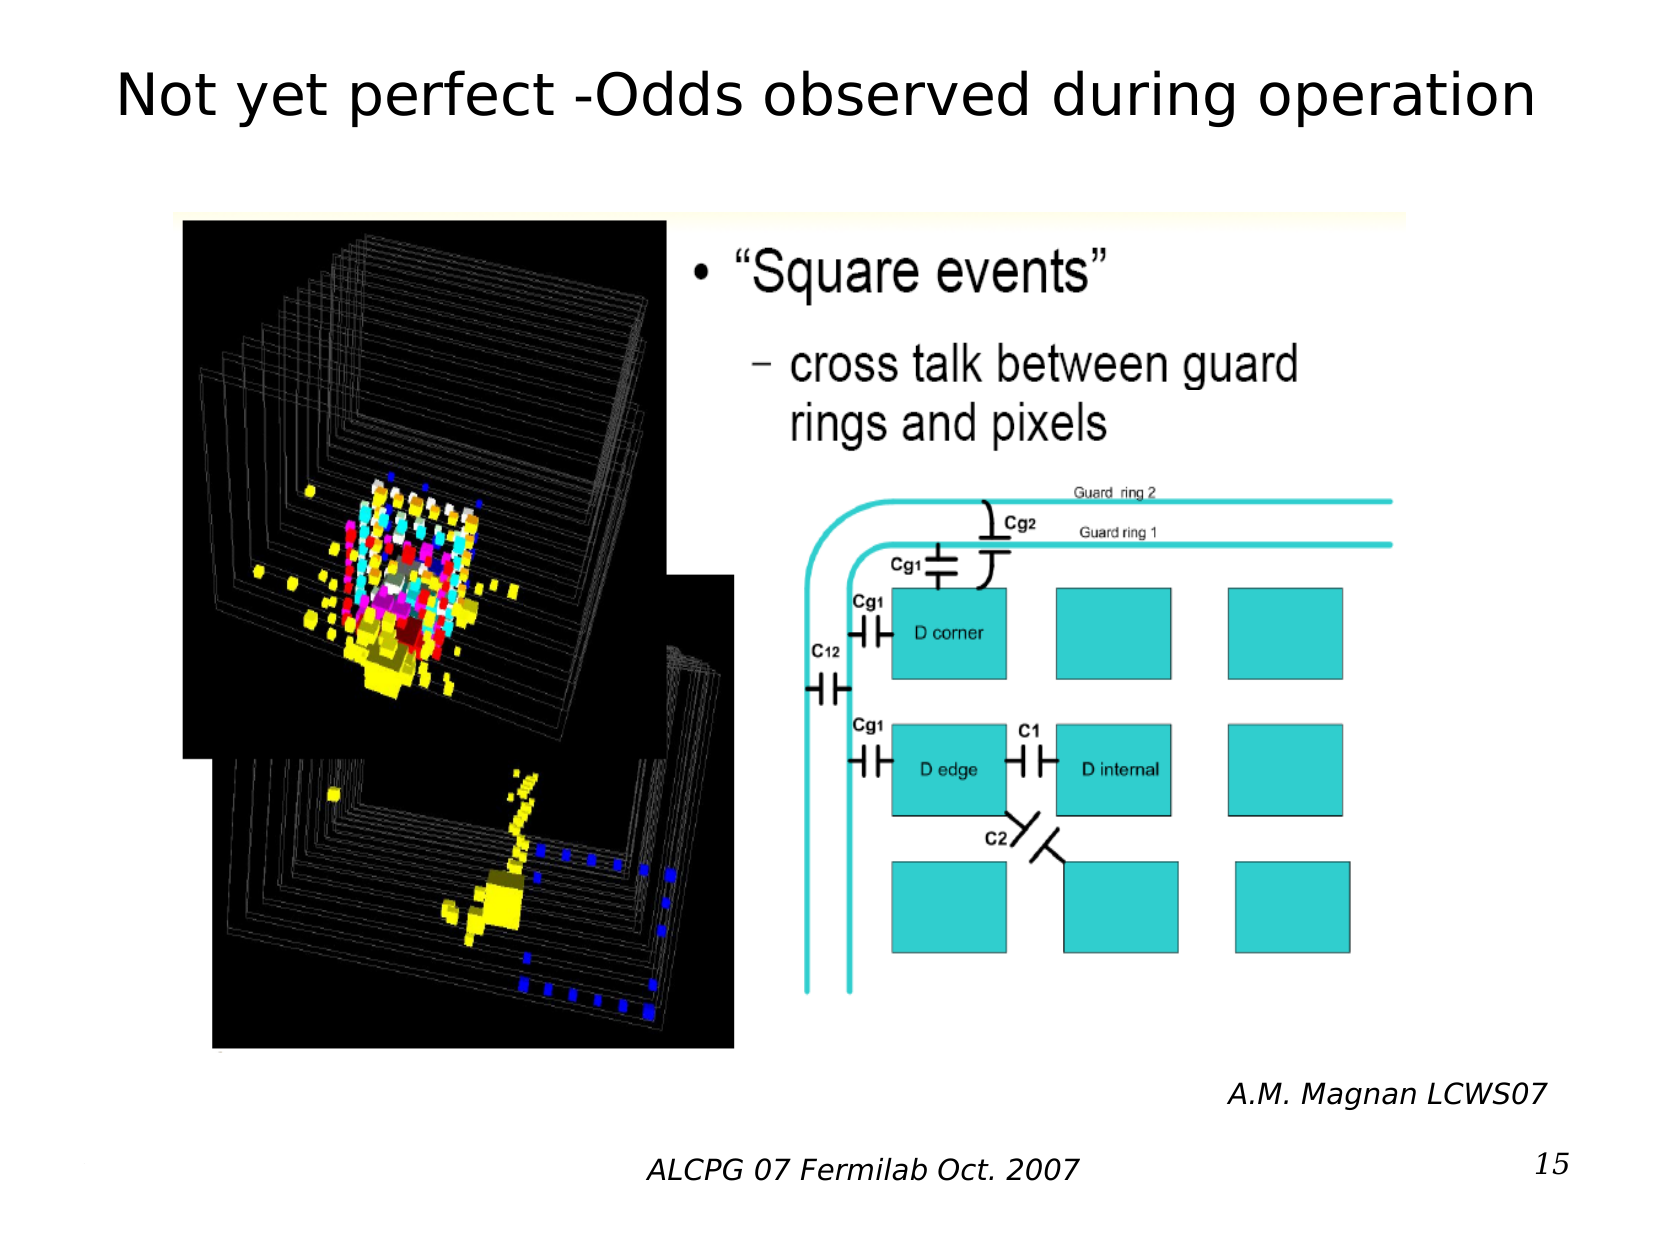

# Not yet perfect -Odds observed during operation
A.M. Magnan LCWS07
June 1st, 2007
15
LCWS 2007 ----- Hamburg ----- A.-M. Magnan (IC London)